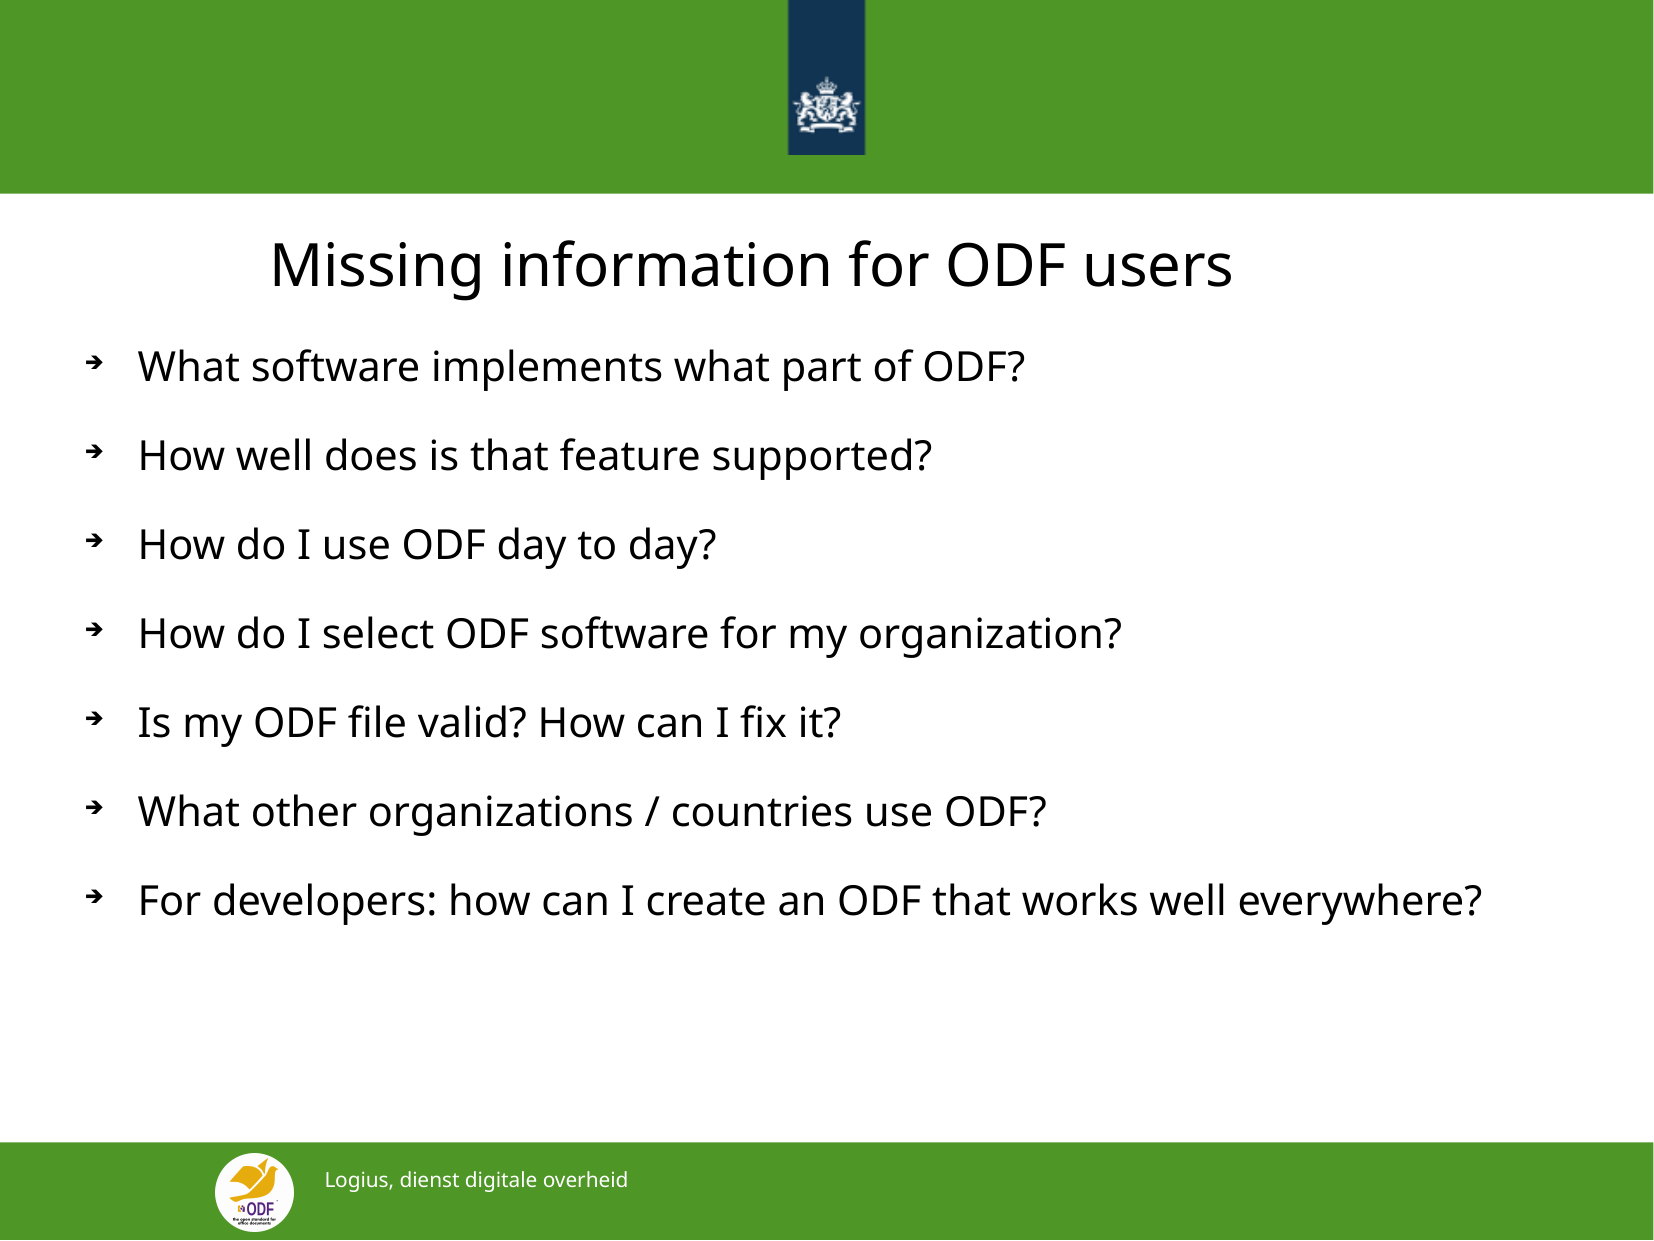

# Missing information for ODF users
What software implements what part of ODF?
How well does is that feature supported?
How do I use ODF day to day?
How do I select ODF software for my organization?
Is my ODF file valid? How can I fix it?
What other organizations / countries use ODF?
For developers: how can I create an ODF that works well everywhere?